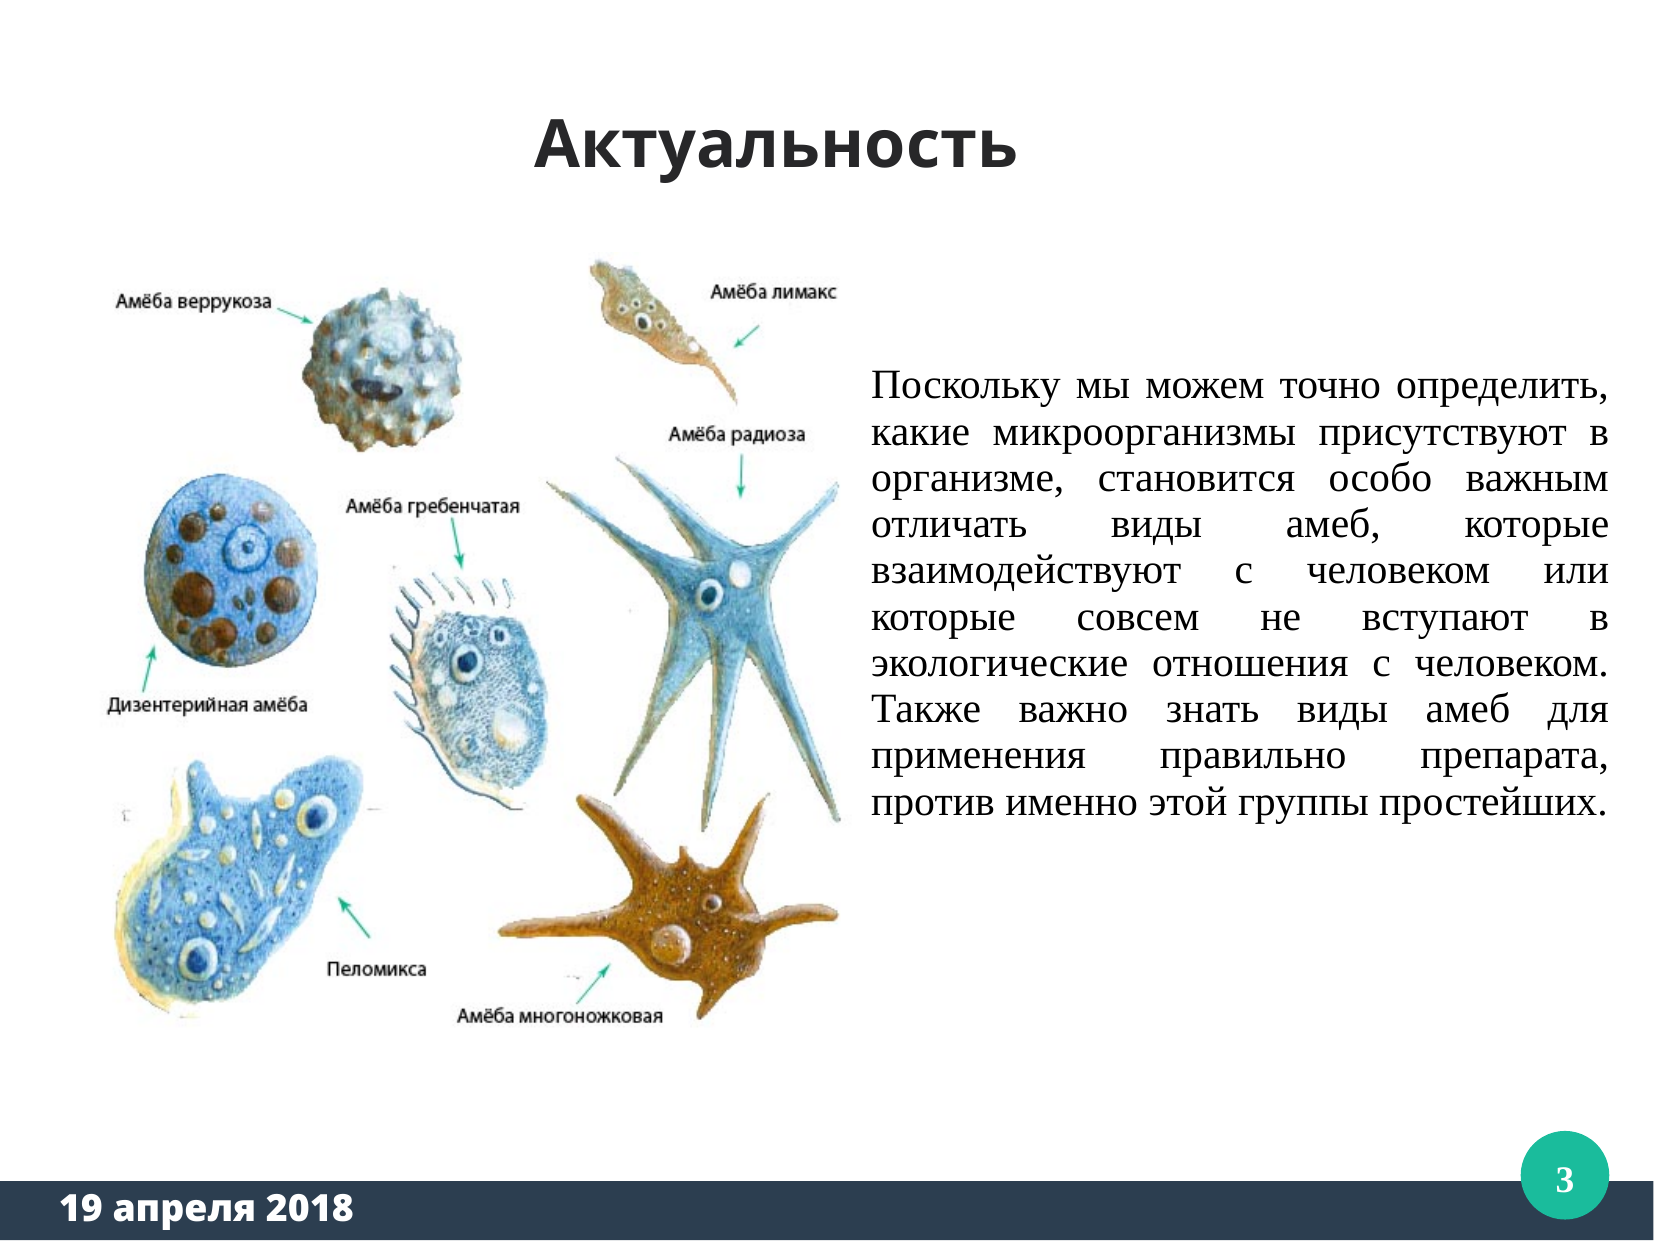

Актуальность
Поскольку мы можем точно определить, какие микроорганизмы присутствуют в организме, становится особо важным отличать виды амеб, которые взаимодействуют с человеком или которые совсем не вступают в экологические отношения с человеком. Также важно знать виды амеб для применения правильно препарата, против именно этой группы простейших.
3